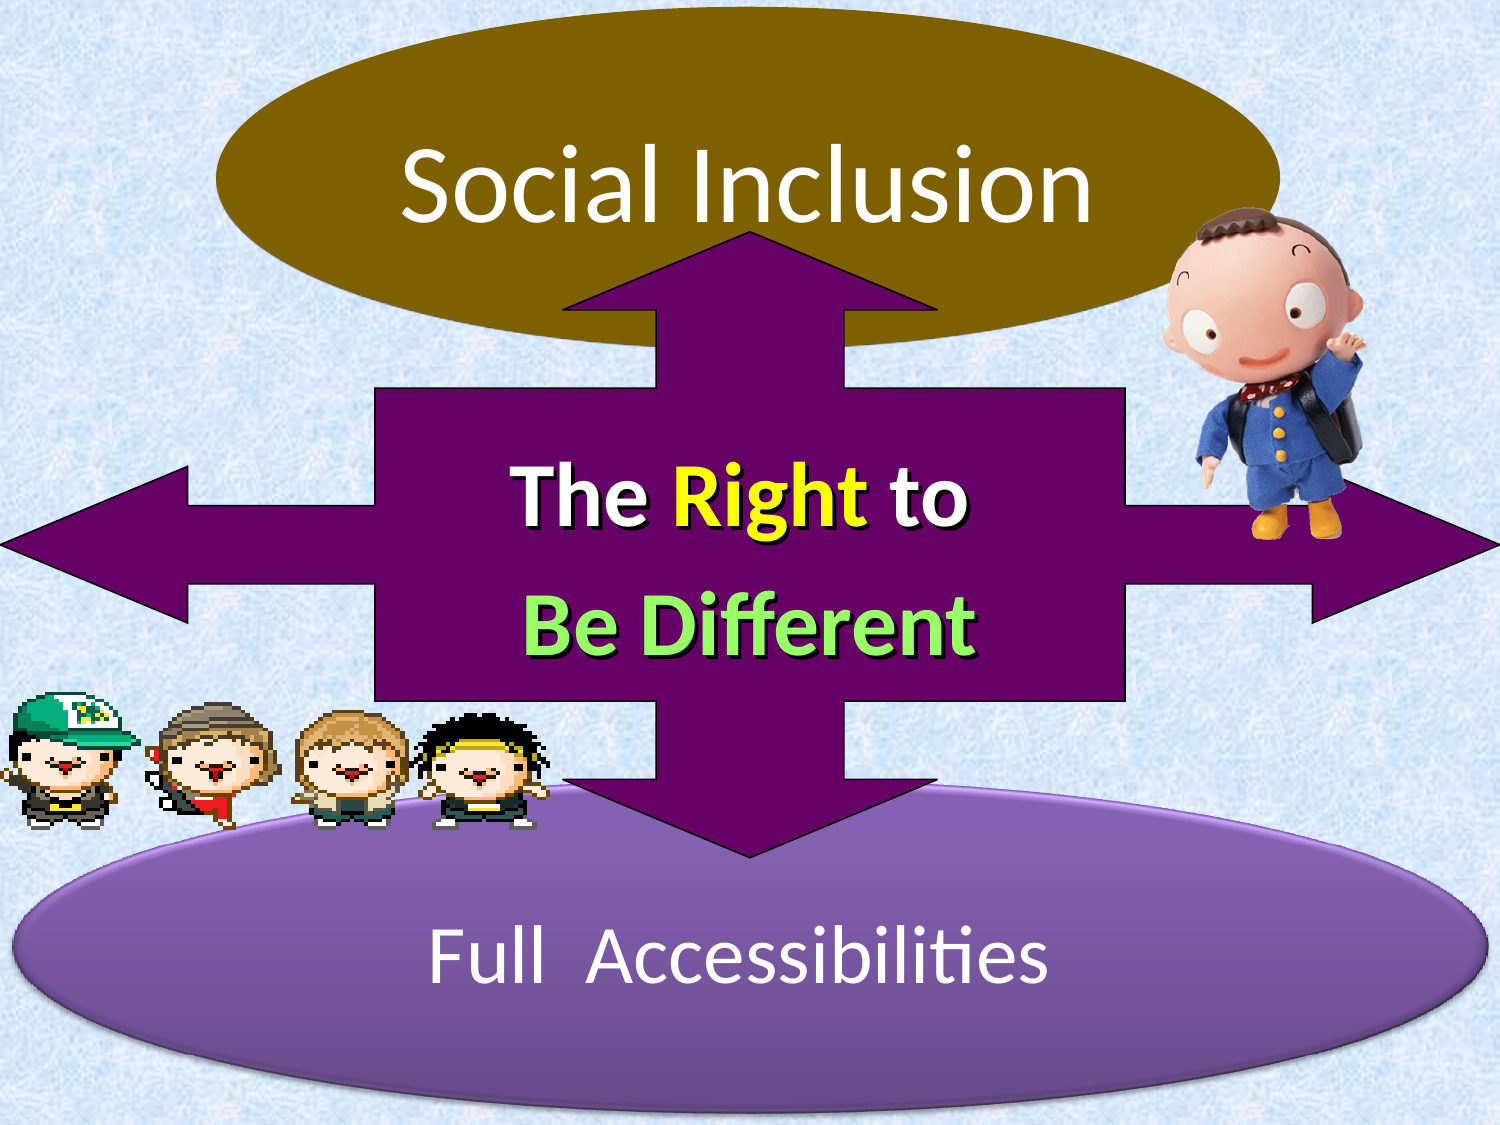

Social Inclusion
The Right to
Be Different
Full Accessibilities